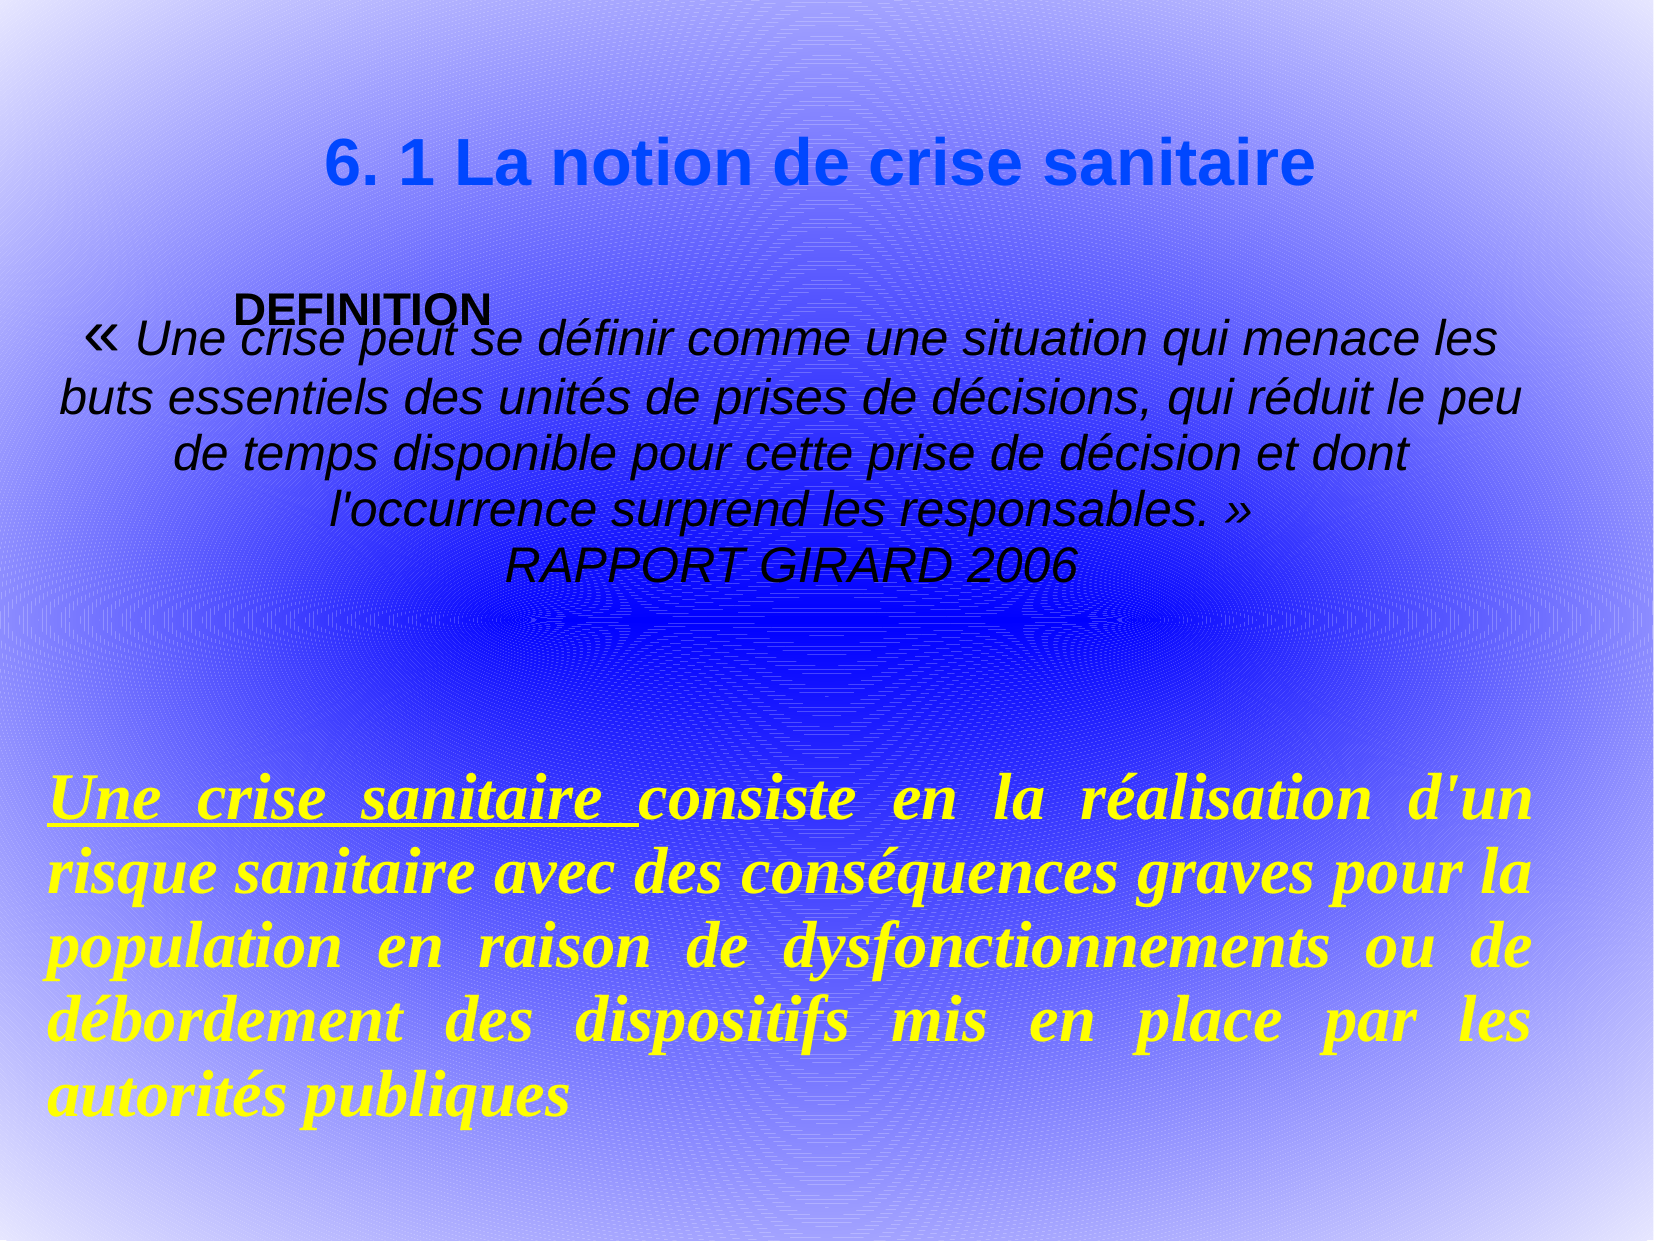

# 6. 1 La notion de crise sanitaire
DEFINITION
« Une crise peut se définir comme une situation qui menace les buts essentiels des unités de prises de décisions, qui réduit le peu de temps disponible pour cette prise de décision et dont l'occurrence surprend les responsables. »
RAPPORT GIRARD 2006
Une crise sanitaire consiste en la réalisation d'un risque sanitaire avec des conséquences graves pour la population en raison de dysfonctionnements ou de débordement des dispositifs mis en place par les autorités publiques